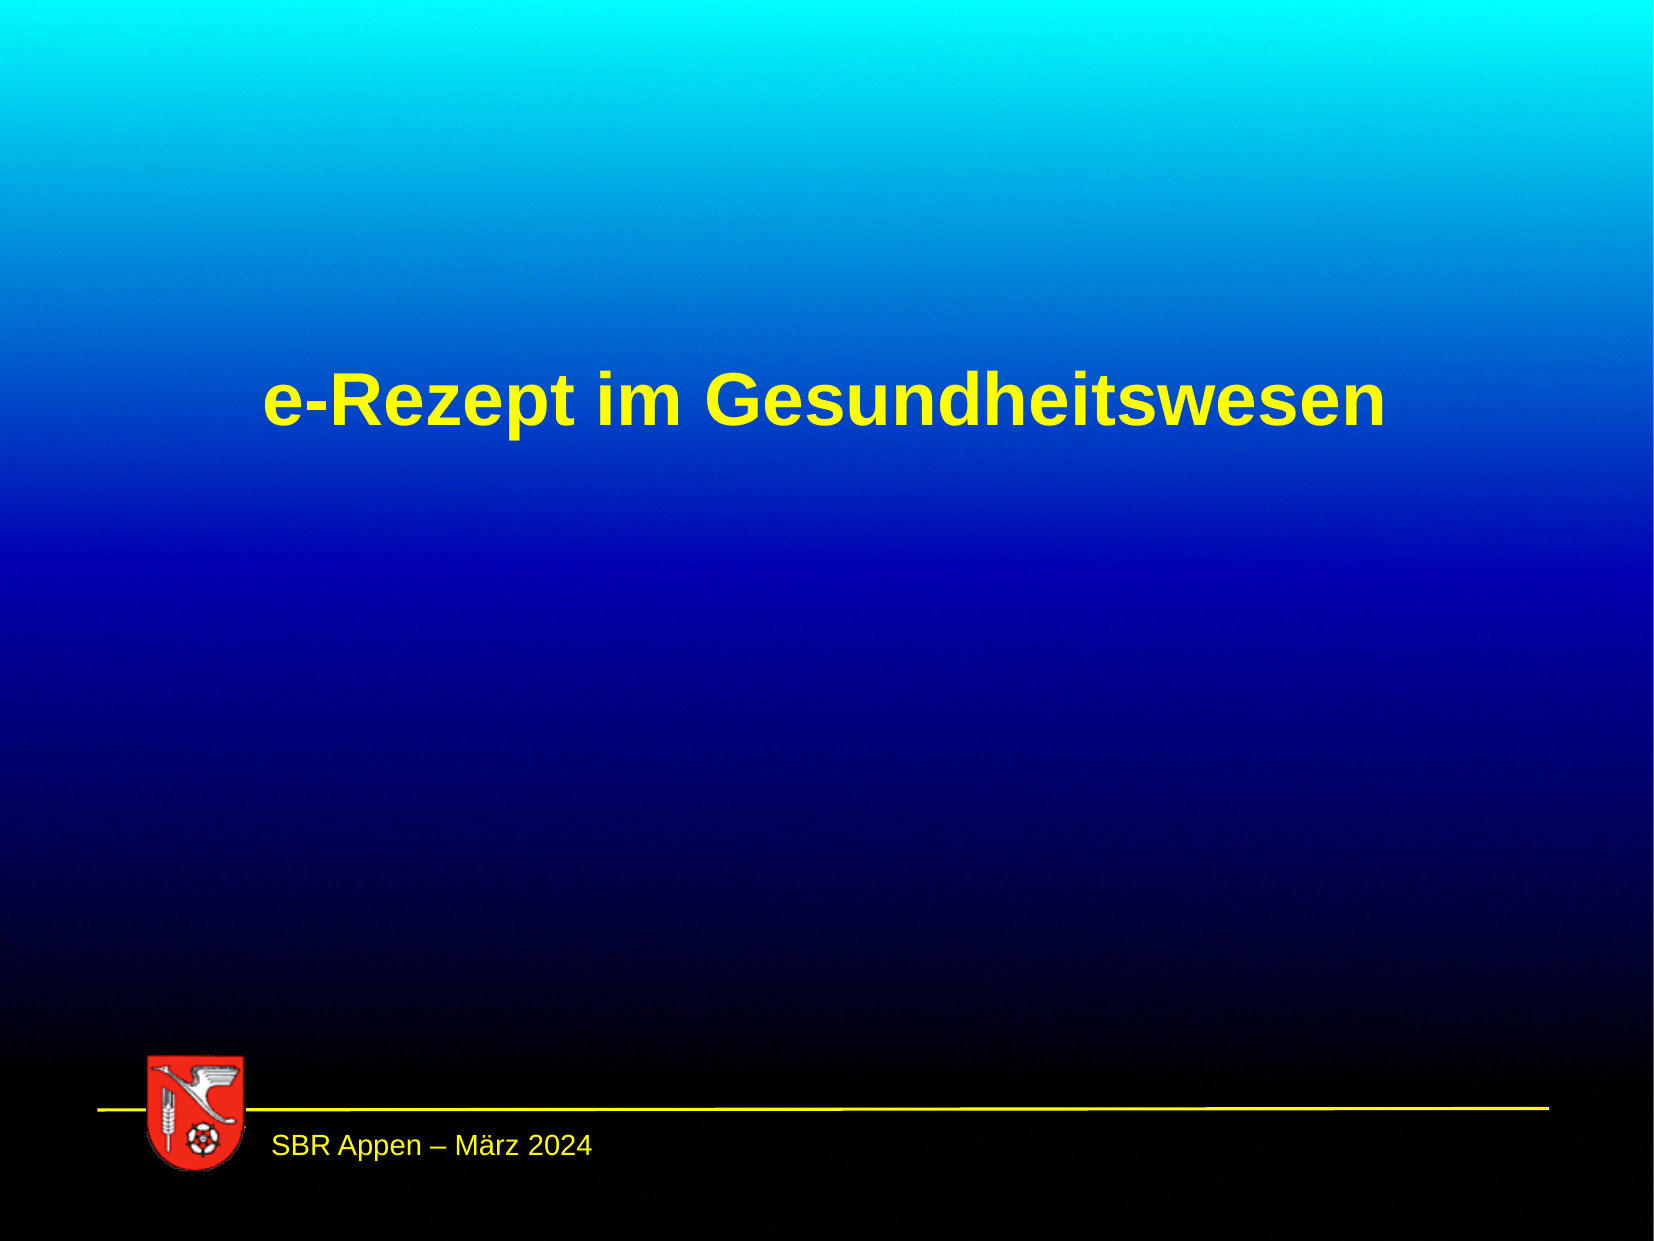

e-Rezept im Gesundheitswesen
SBR Appen – März 2024